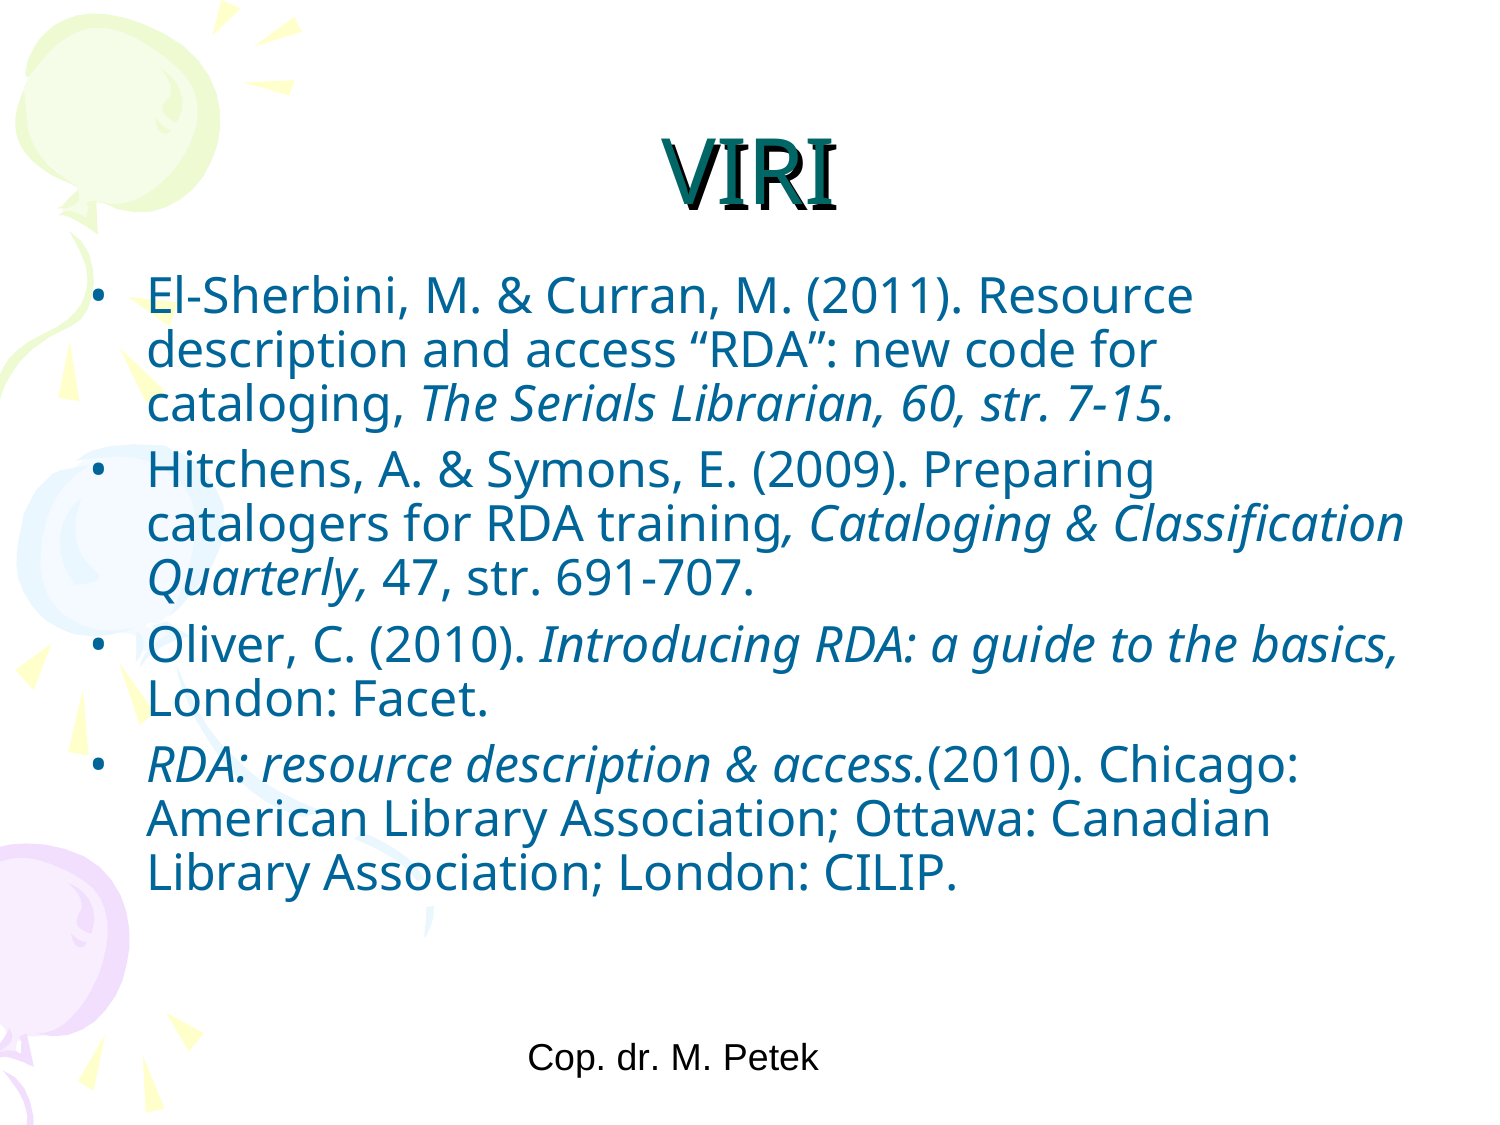

# VIRI
El-Sherbini, M. & Curran, M. (2011). Resource description and access “RDA”: new code for cataloging, The Serials Librarian, 60, str. 7-15.
Hitchens, A. & Symons, E. (2009). Preparing catalogers for RDA training, Cataloging & Classification Quarterly, 47, str. 691-707.
Oliver, C. (2010). Introducing RDA: a guide to the basics, London: Facet.
RDA: resource description & access.(2010). Chicago: American Library Association; Ottawa: Canadian Library Association; London: CILIP.
Cop. dr. M. Petek